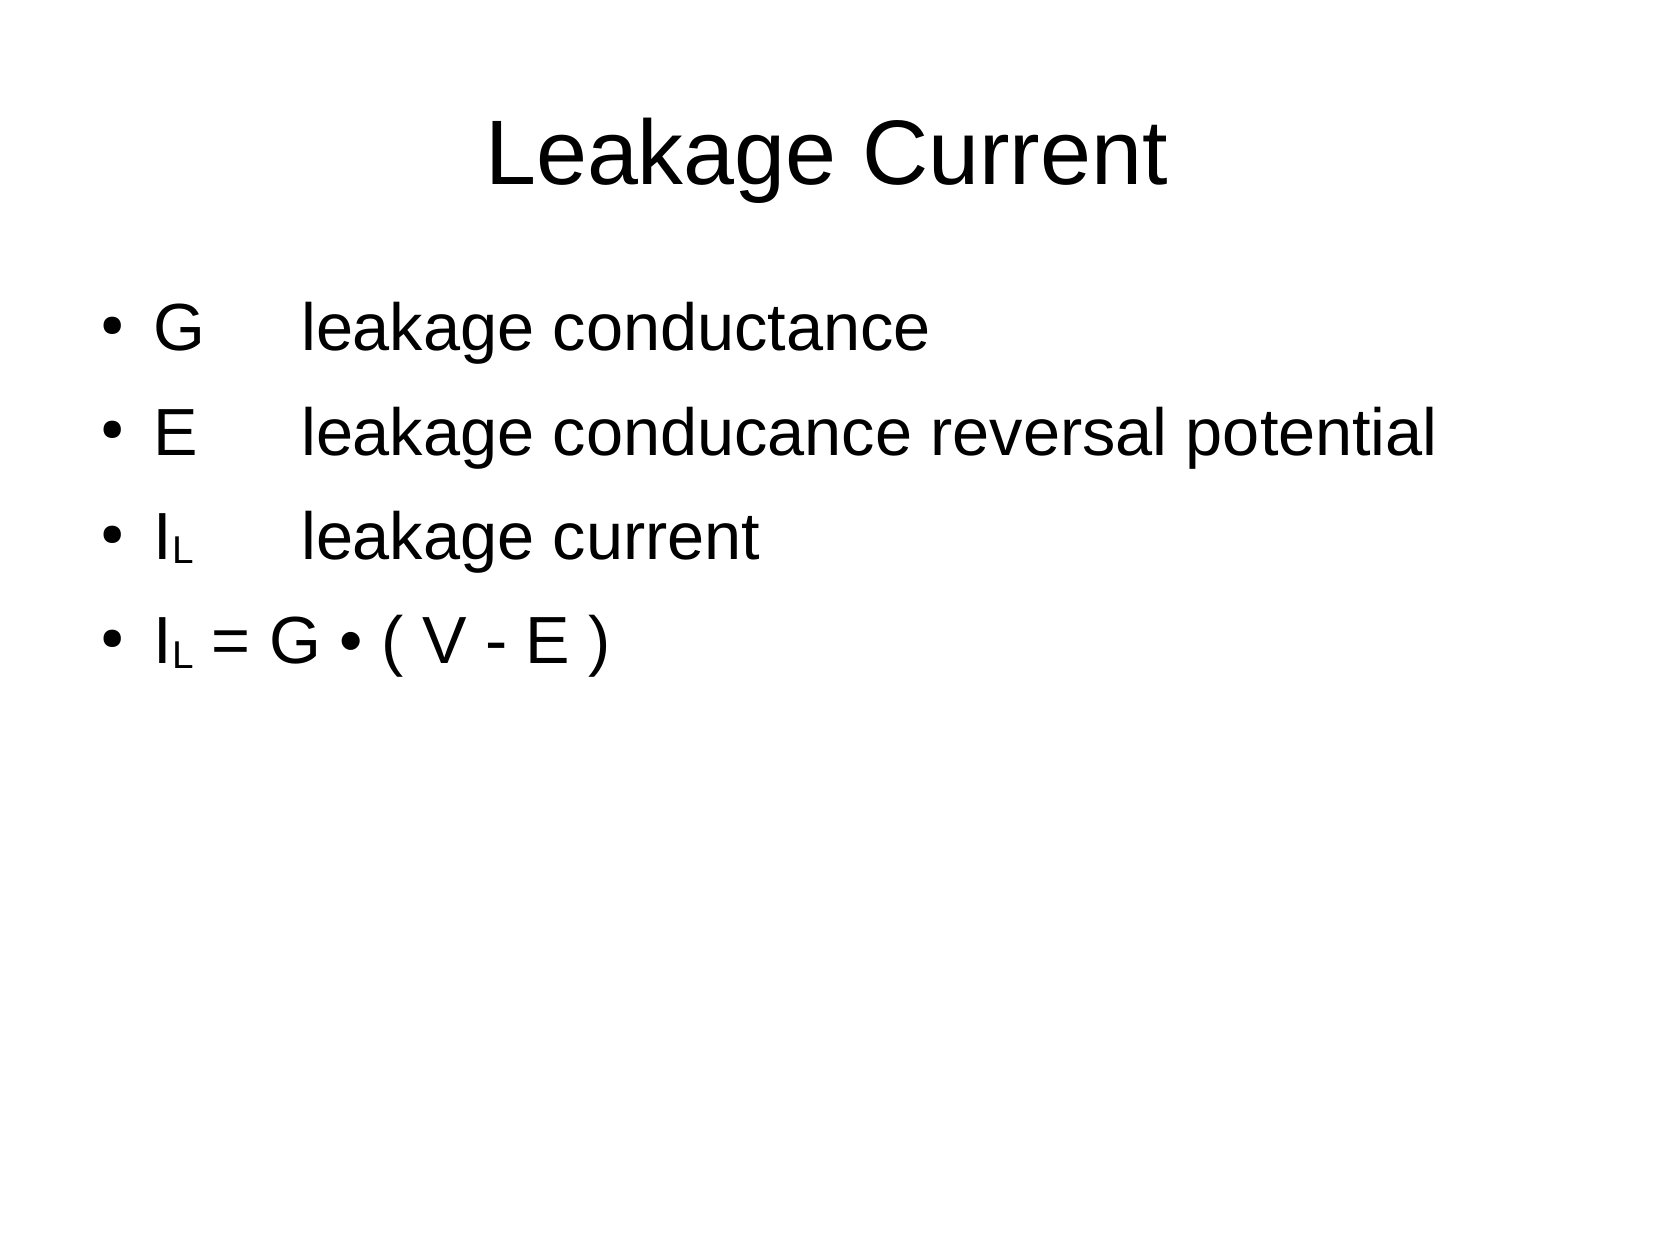

# Leakage Current
G		leakage conductance
E		leakage conducance reversal potential
IL		leakage current
IL = G • ( V - E )